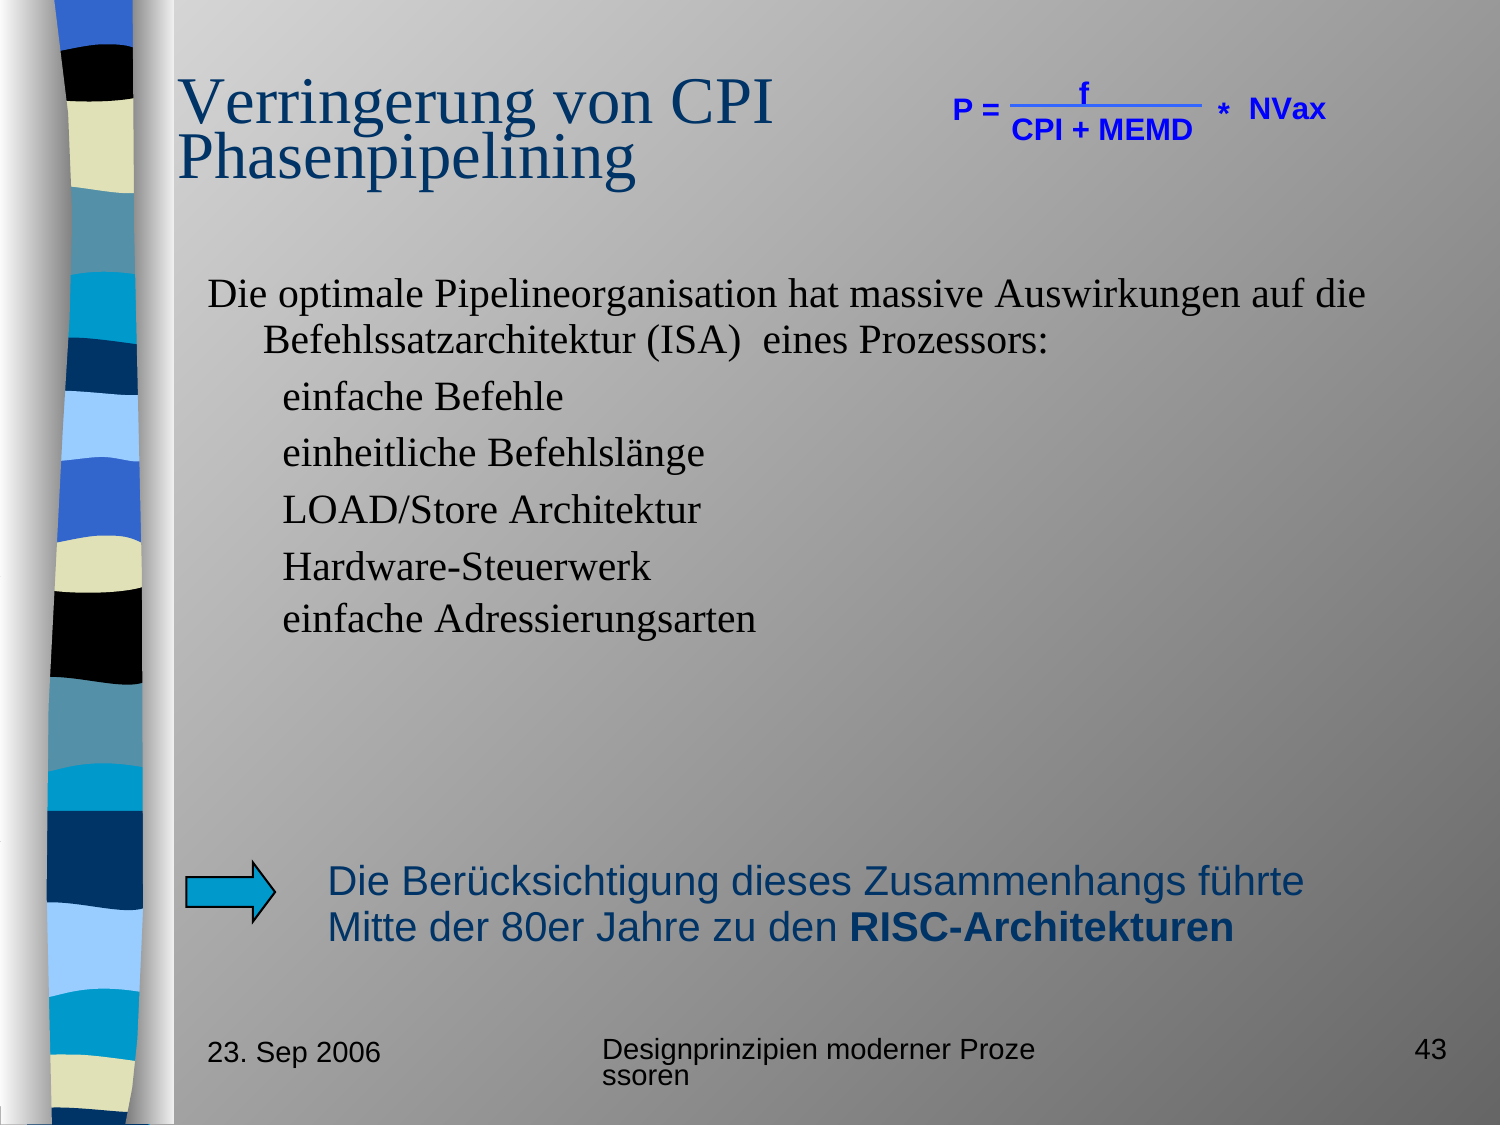

# Verringerung von CPI Phasenpipelining
Die optimale Pipelineorganisation hat massive Auswirkungen auf die Befehlssatzarchitektur (ISA) eines Prozessors:
einfache Befehle
einheitliche Befehlslänge
LOAD/Store Architektur
Hardware-Steuerwerk
einfache Adressierungsarten
Die Berücksichtigung dieses Zusammenhangs führte Mitte der 80er Jahre zu den RISC-Architekturen
Designprinzipien moderner Prozessoren
43